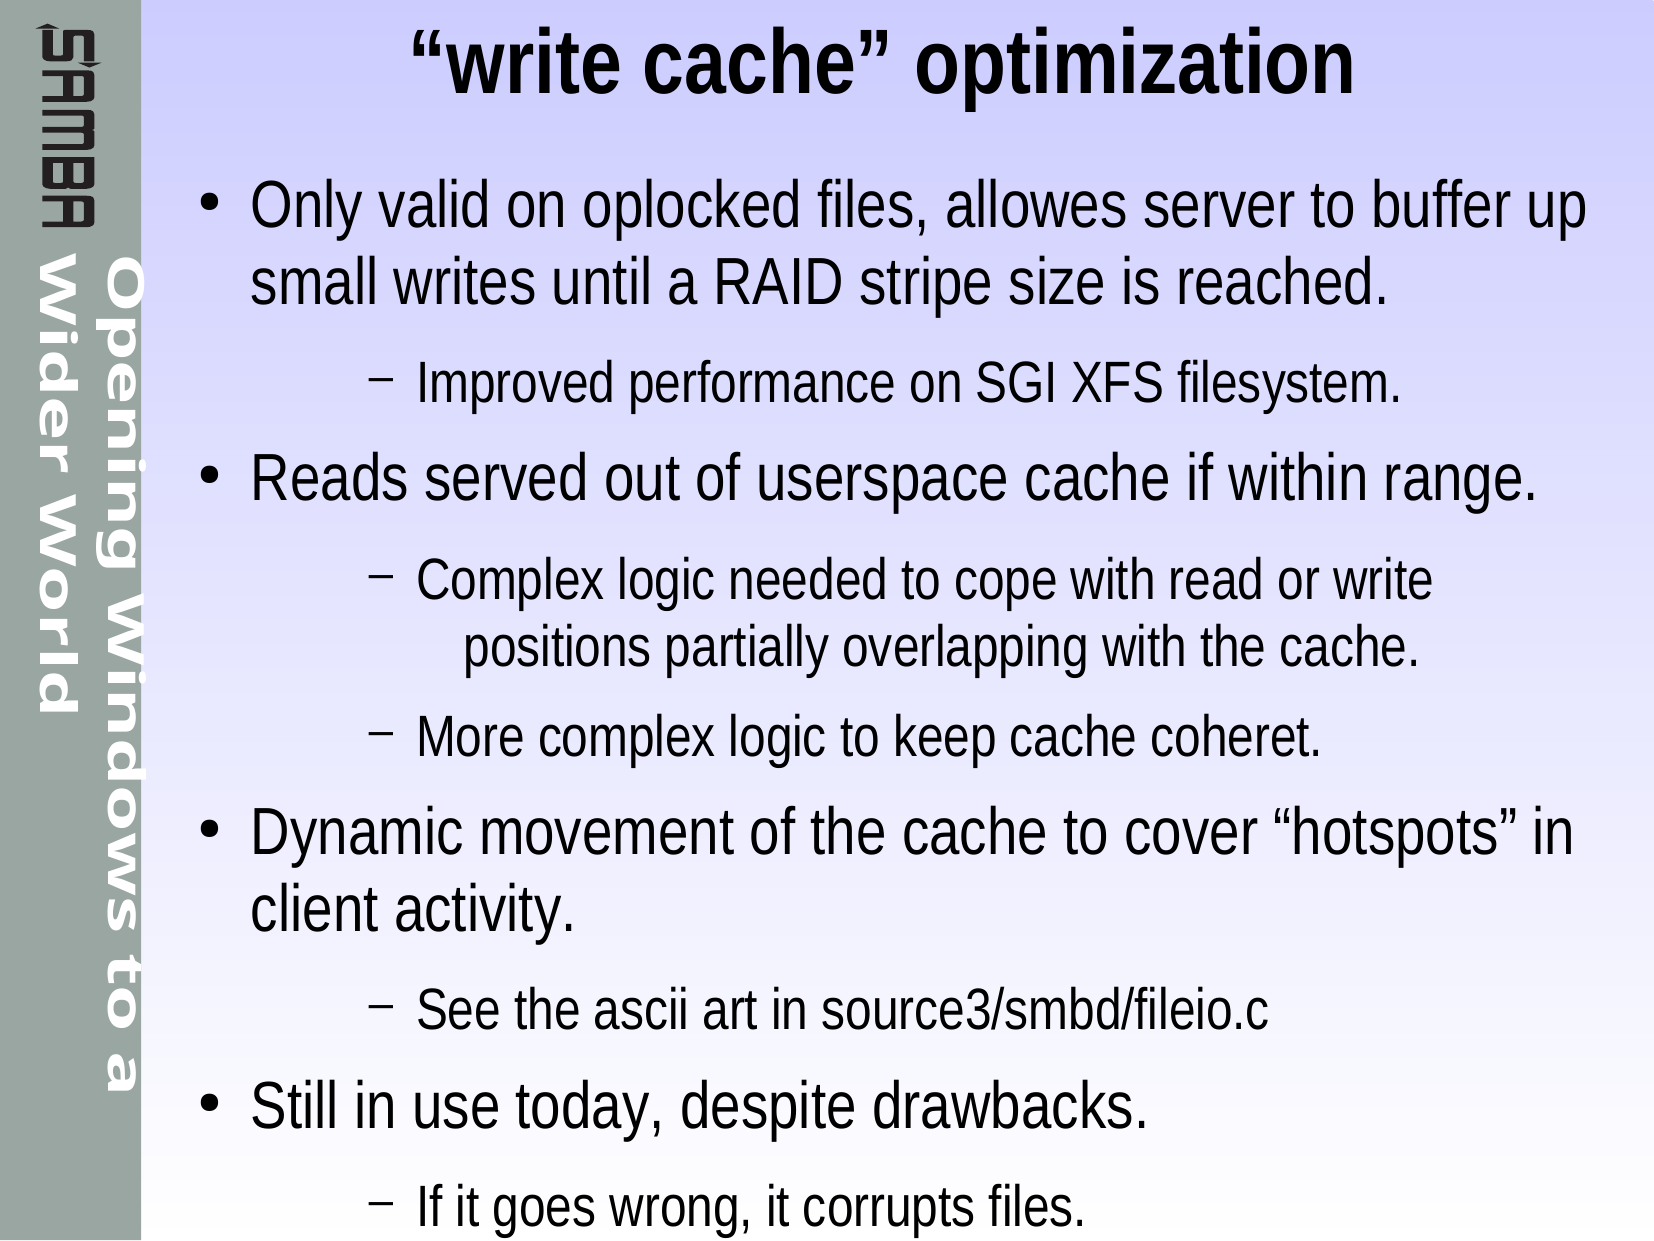

# “write cache” optimization
Only valid on oplocked files, allowes server to buffer up small writes until a RAID stripe size is reached.
Improved performance on SGI XFS filesystem.
Reads served out of userspace cache if within range.
Complex logic needed to cope with read or write positions partially overlapping with the cache.
More complex logic to keep cache coheret.
Dynamic movement of the cache to cover “hotspots” in client activity.
See the ascii art in source3/smbd/fileio.c
Still in use today, despite drawbacks.
If it goes wrong, it corrupts files.